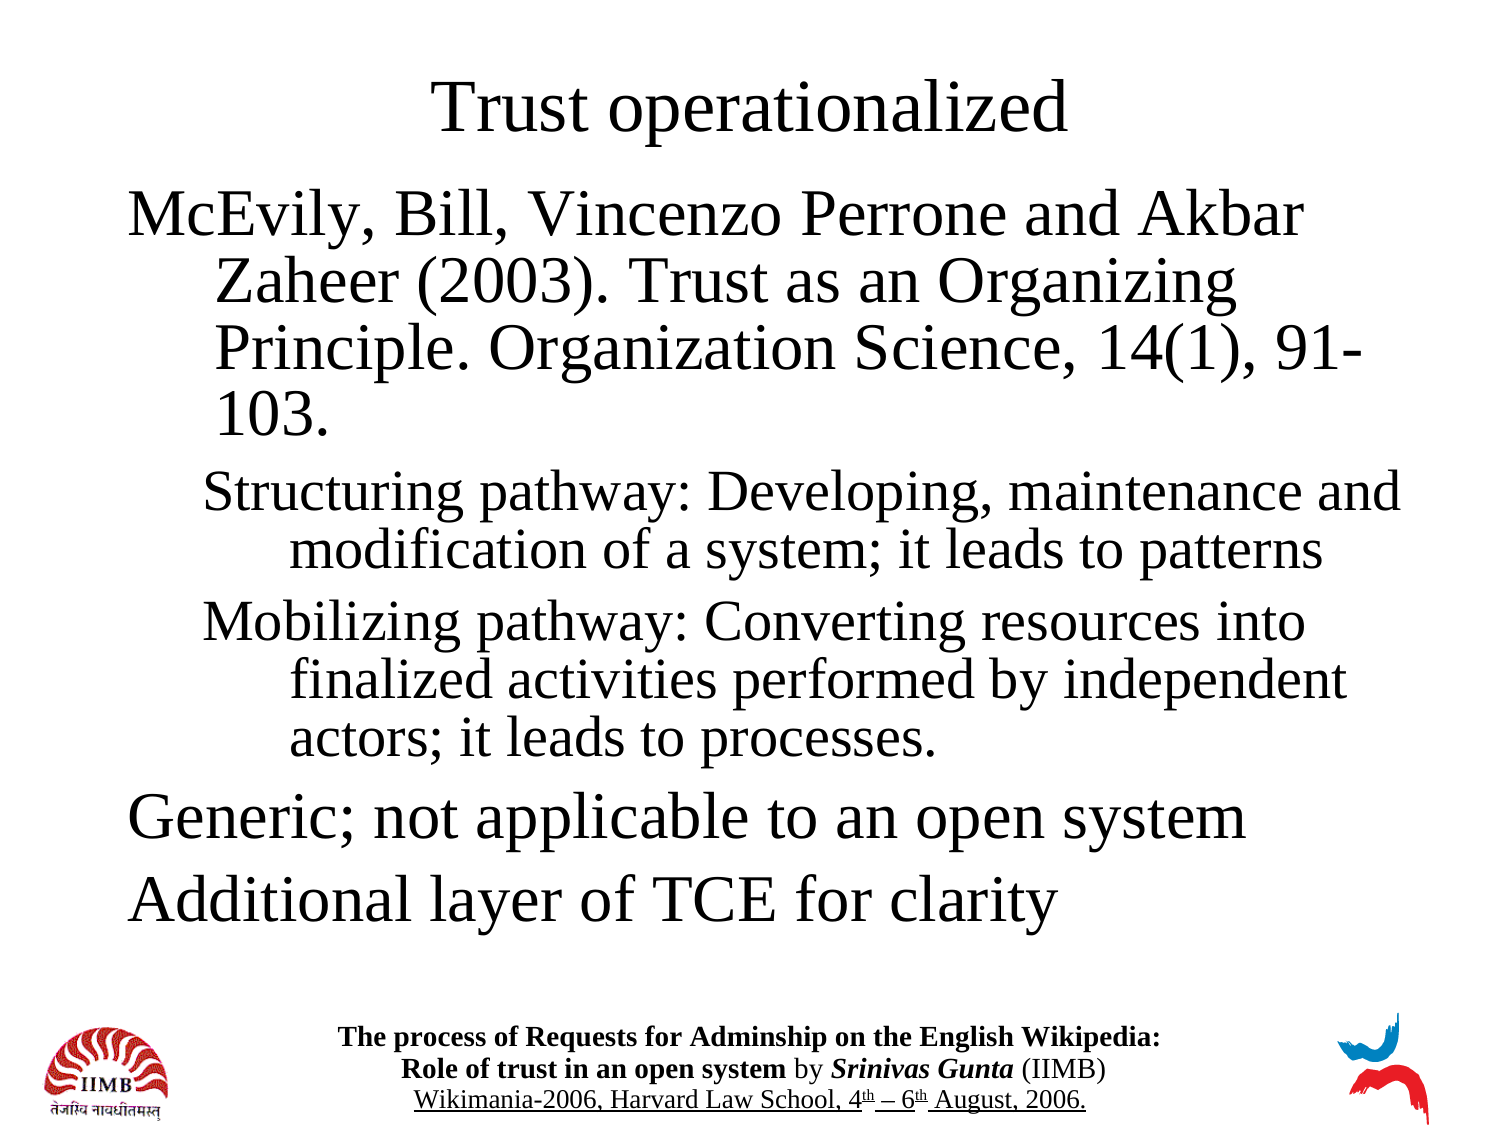

# Trust operationalized
McEvily, Bill, Vincenzo Perrone and Akbar Zaheer (2003). Trust as an Organizing Principle. Organization Science, 14(1), 91-103.
Structuring pathway: Developing, maintenance and modification of a system; it leads to patterns
Mobilizing pathway: Converting resources into finalized activities performed by independent actors; it leads to processes.
Generic; not applicable to an open system
Additional layer of TCE for clarity